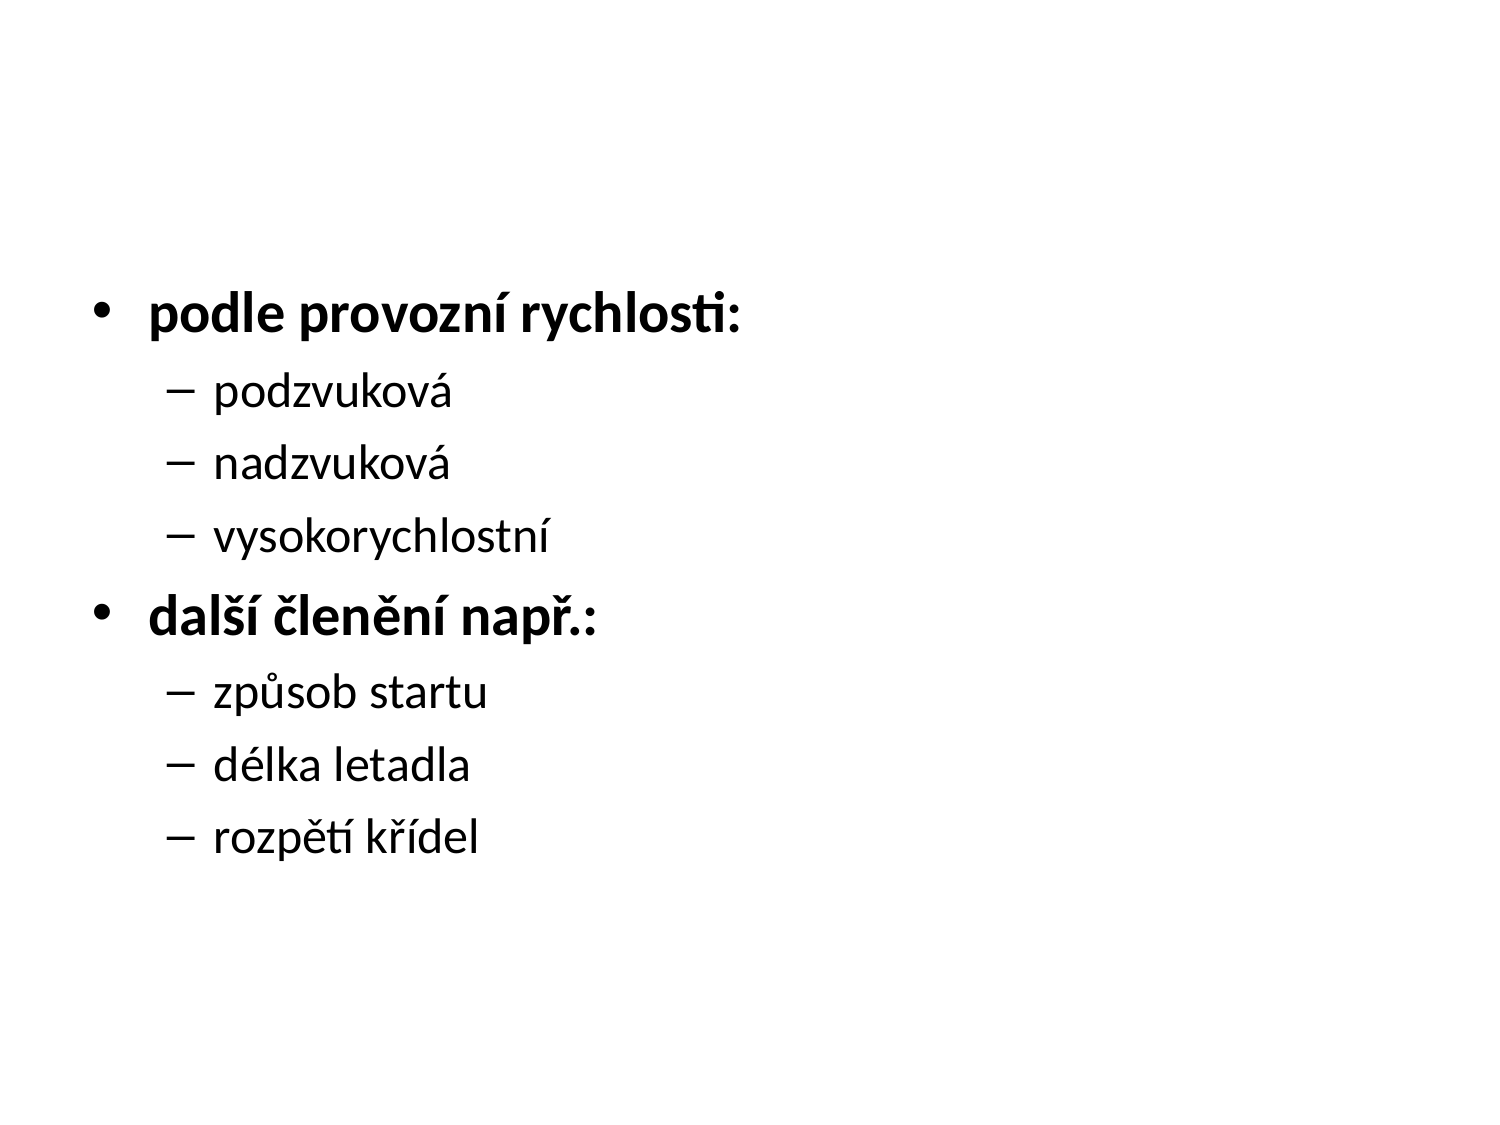

# podle provozní rychlosti:
podzvuková
nadzvuková
vysokorychlostní
další členění např.:
způsob startu
délka letadla
rozpětí křídel